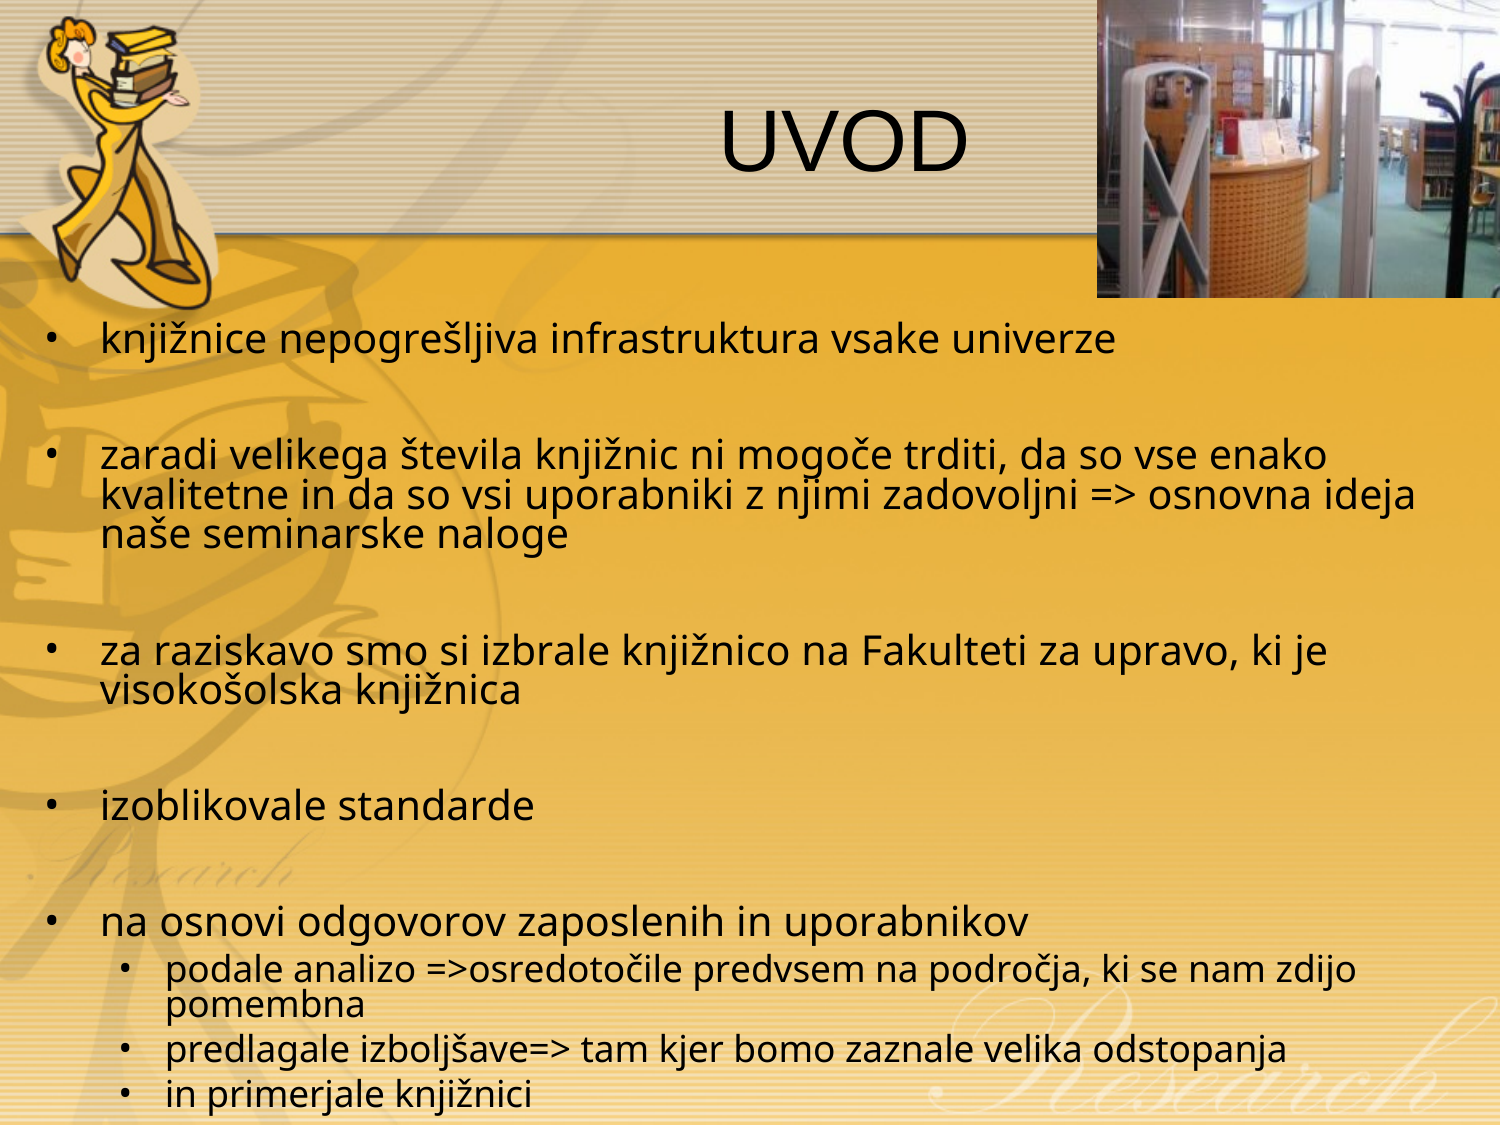

# UVOD
knjižnice nepogrešljiva infrastruktura vsake univerze
zaradi velikega števila knjižnic ni mogoče trditi, da so vse enako kvalitetne in da so vsi uporabniki z njimi zadovoljni => osnovna ideja naše seminarske naloge
za raziskavo smo si izbrale knjižnico na Fakulteti za upravo, ki je visokošolska knjižnica
izoblikovale standarde
na osnovi odgovorov zaposlenih in uporabnikov
podale analizo =>osredotočile predvsem na področja, ki se nam zdijo pomembna
predlagale izboljšave=> tam kjer bomo zaznale velika odstopanja
in primerjale knjižnici